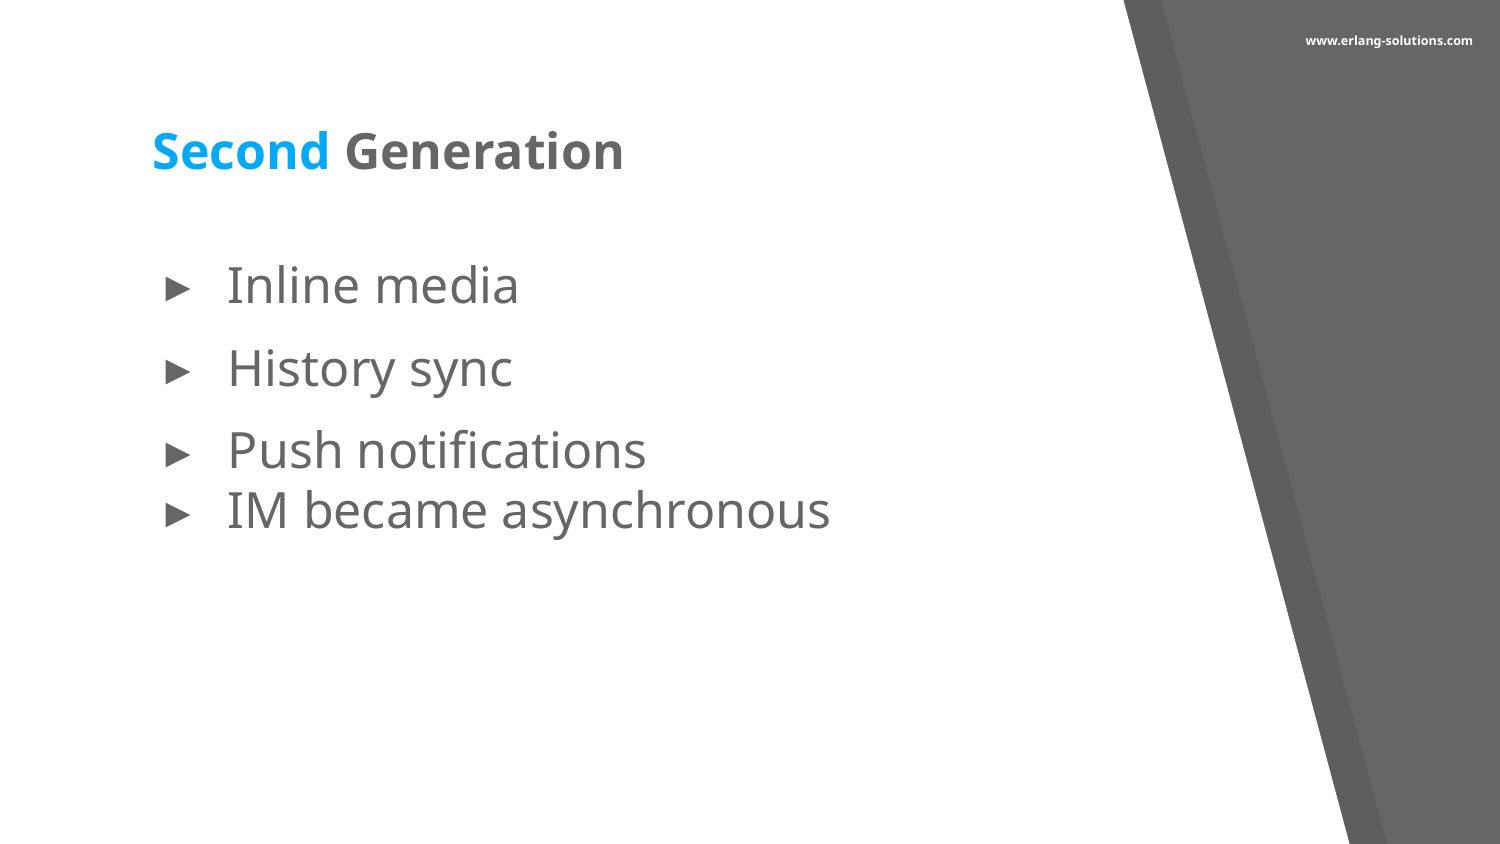

# Second Generation
Inline media
History sync
Push notifications
IM became asynchronous